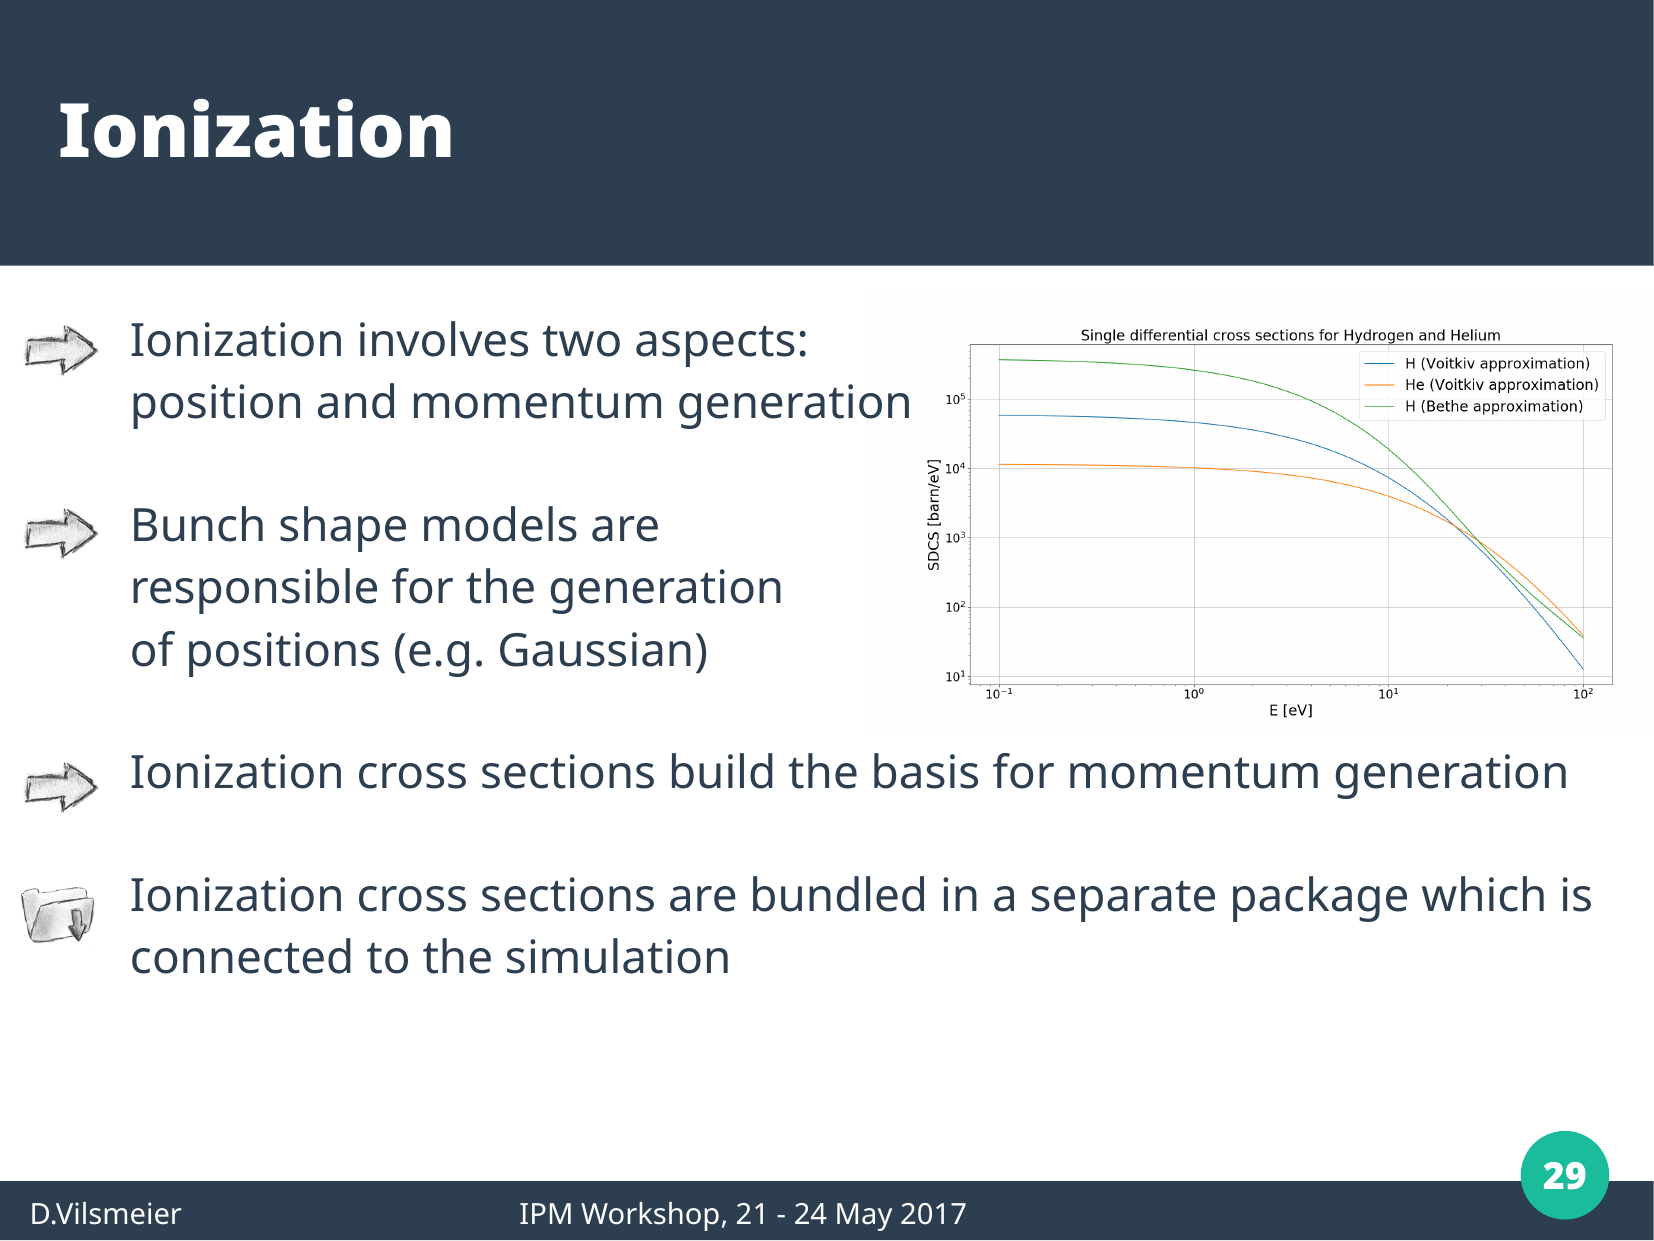

# Ionization
Ionization involves two aspects:
position and momentum generation
Bunch shape models are
responsible for the generation
of positions (e.g. Gaussian)
Ionization cross sections build the basis for momentum generation
Ionization cross sections are bundled in a separate package which is connected to the simulation
29
D.Vilsmeier IPM Workshop, 21 - 24 May 2017